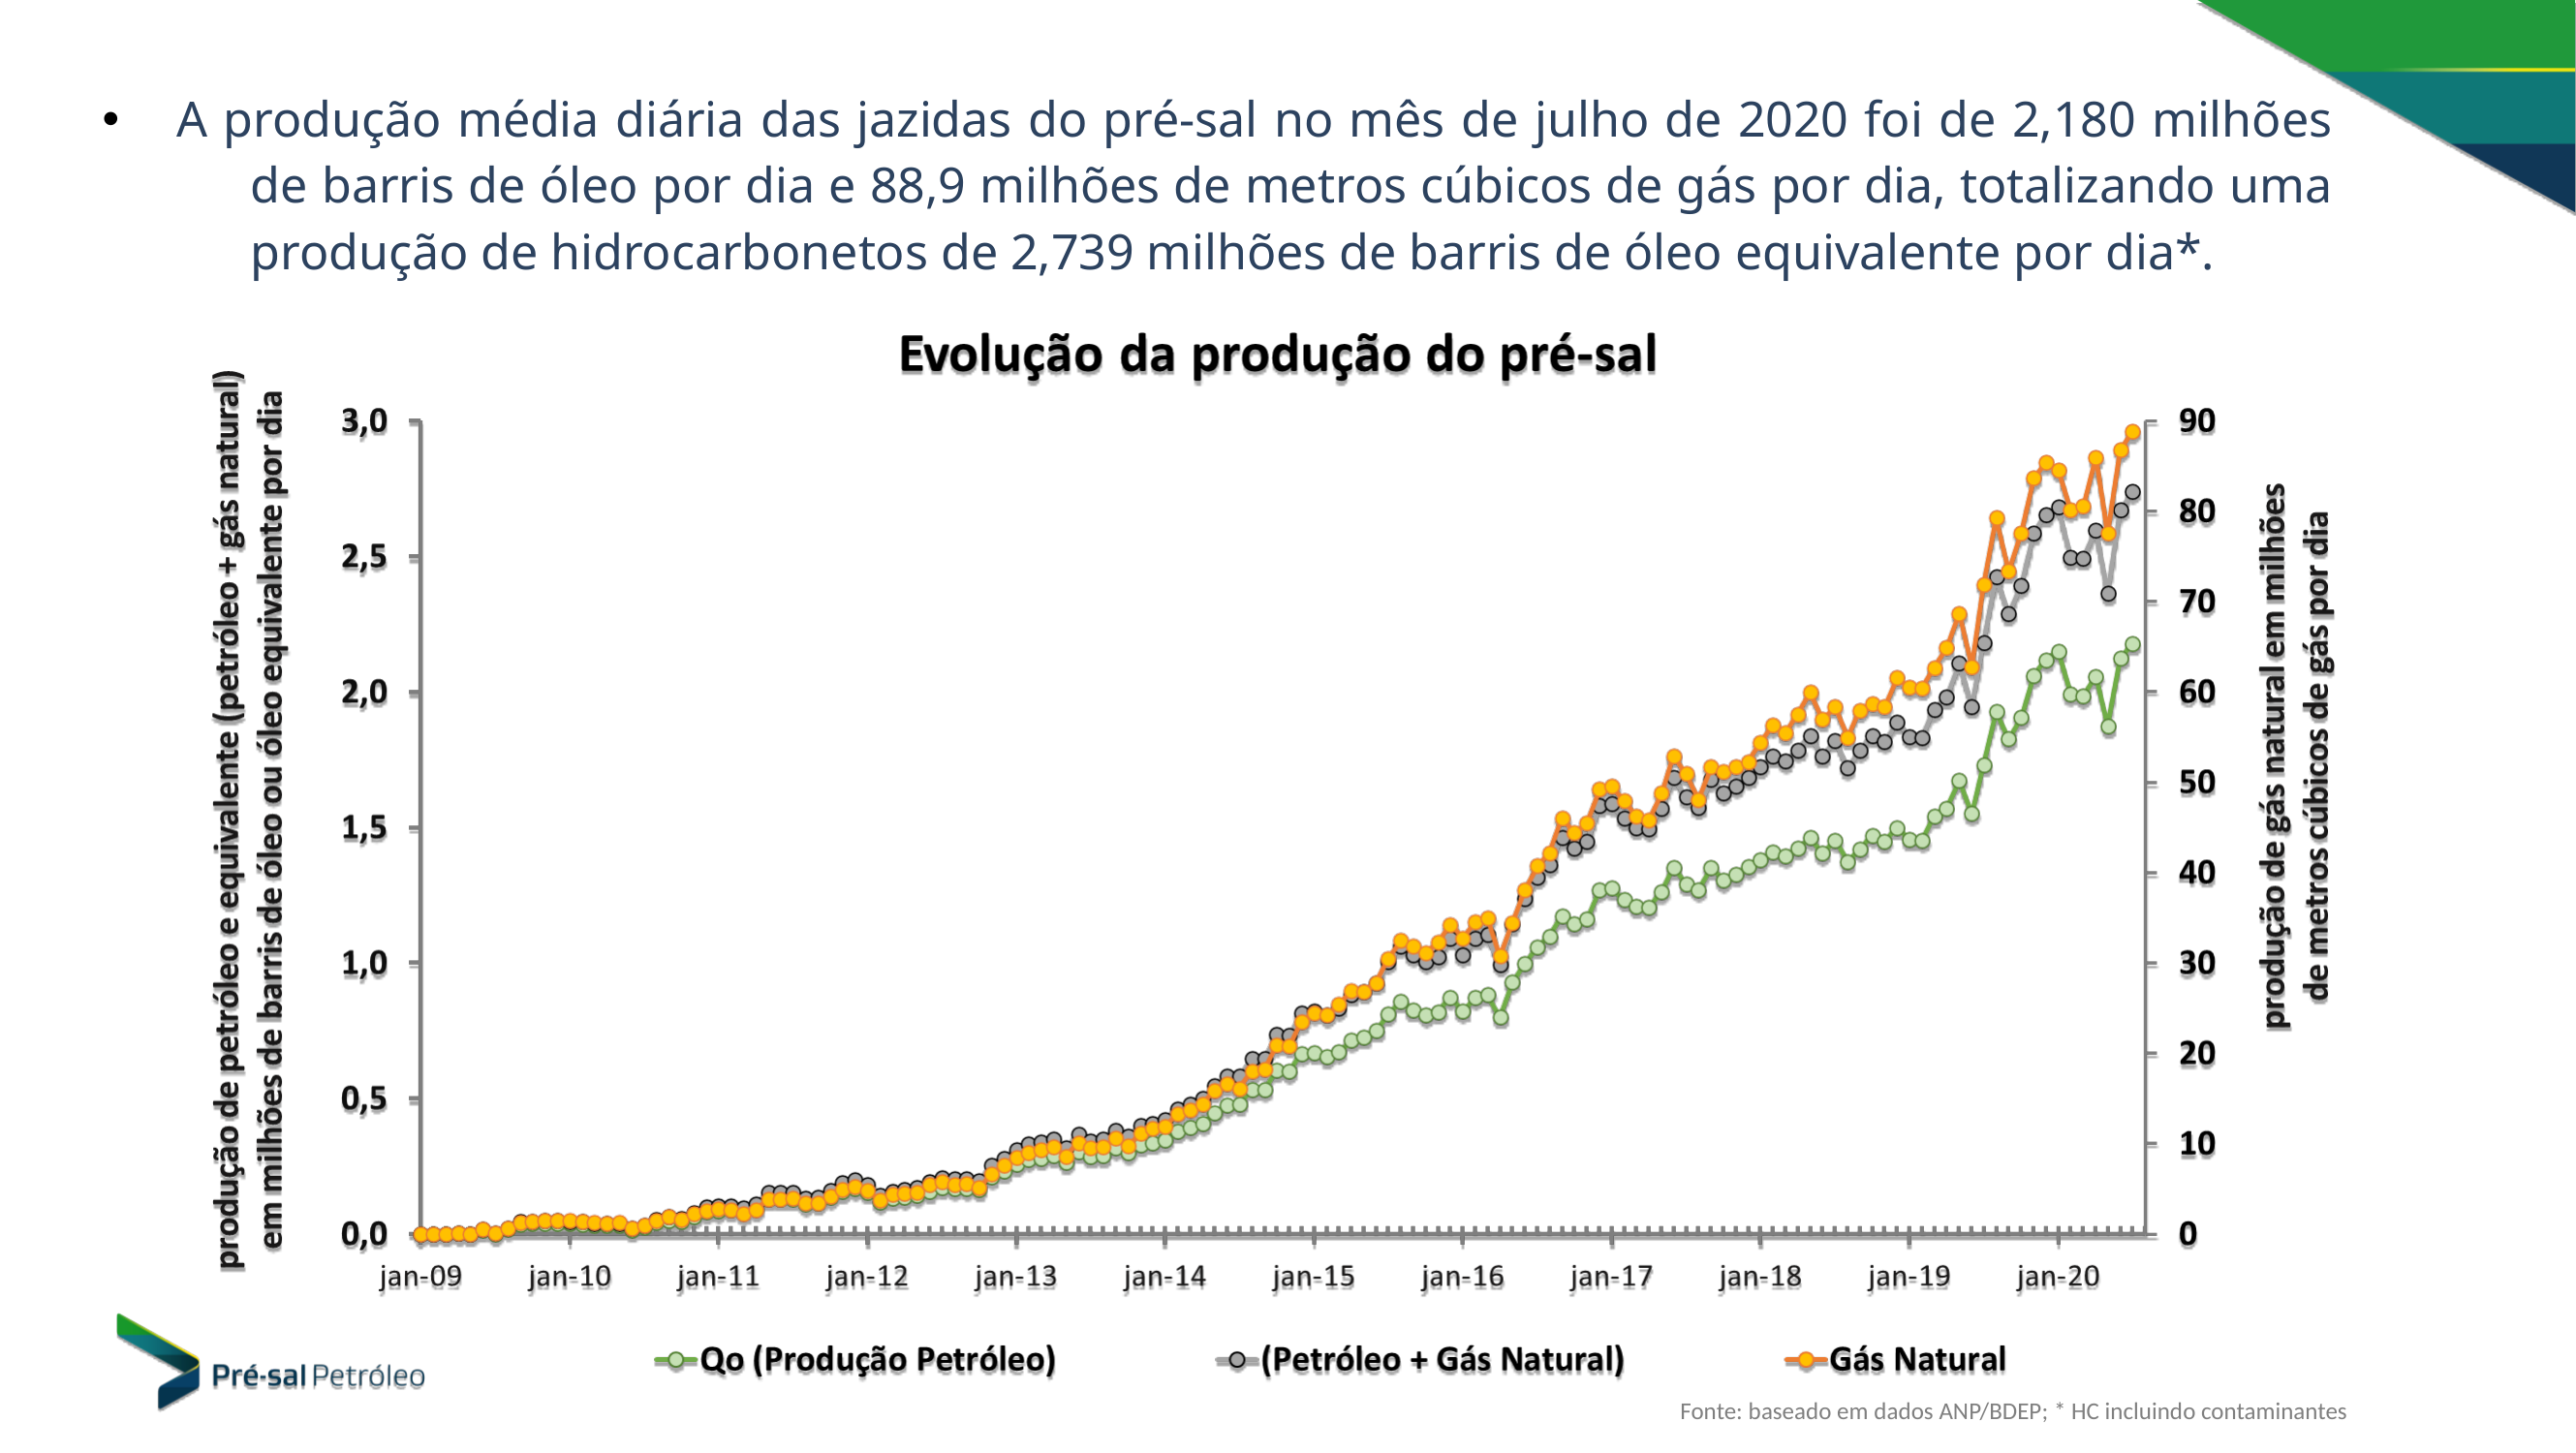

A produção média diária das jazidas do pré-sal no mês de julho de 2020 foi de 2,180 milhões de barris de óleo por dia e 88,9 milhões de metros cúbicos de gás por dia, totalizando uma produção de hidrocarbonetos de 2,739 milhões de barris de óleo equivalente por dia*.
Fonte: baseado em dados ANP/BDEP; * HC incluindo contaminantes